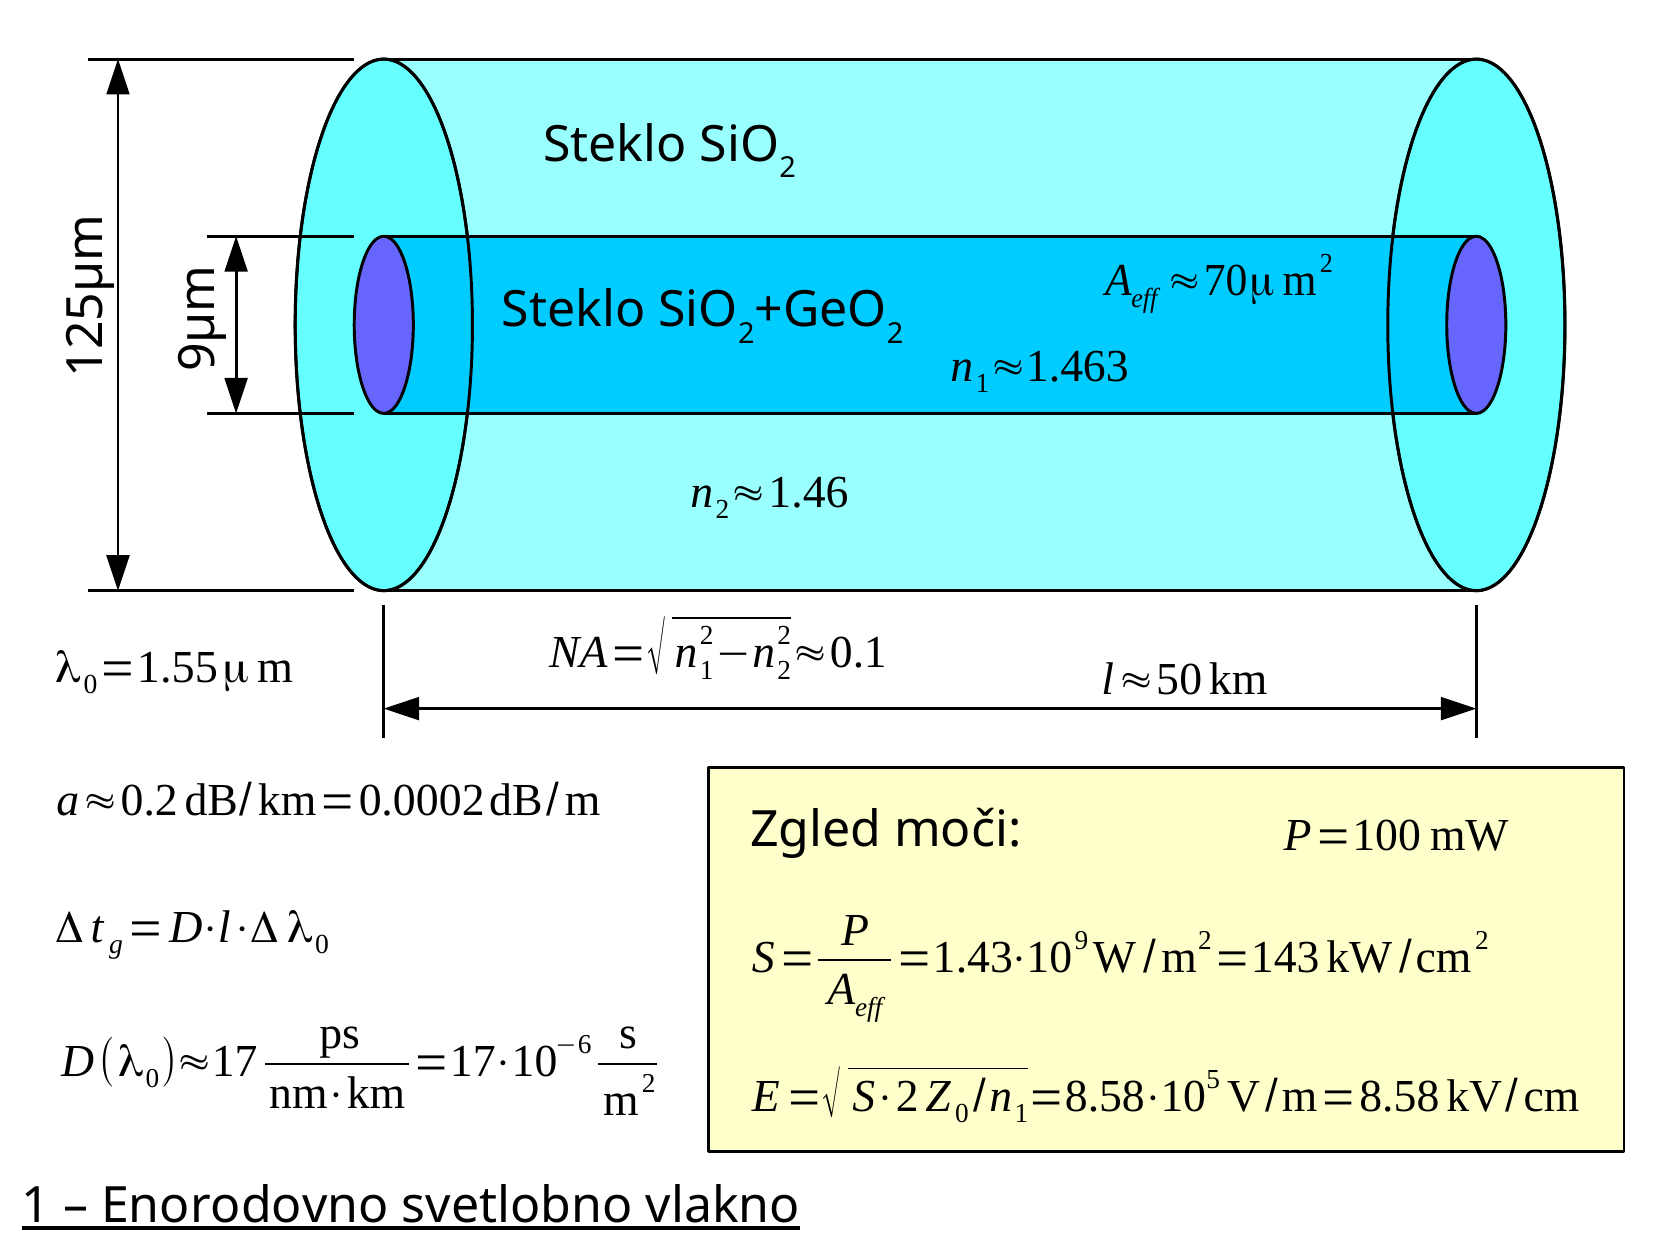

Steklo SiO2
125μm
Steklo SiO2+GeO2
9μm
Zgled moči:
1 – Enorodovno svetlobno vlakno